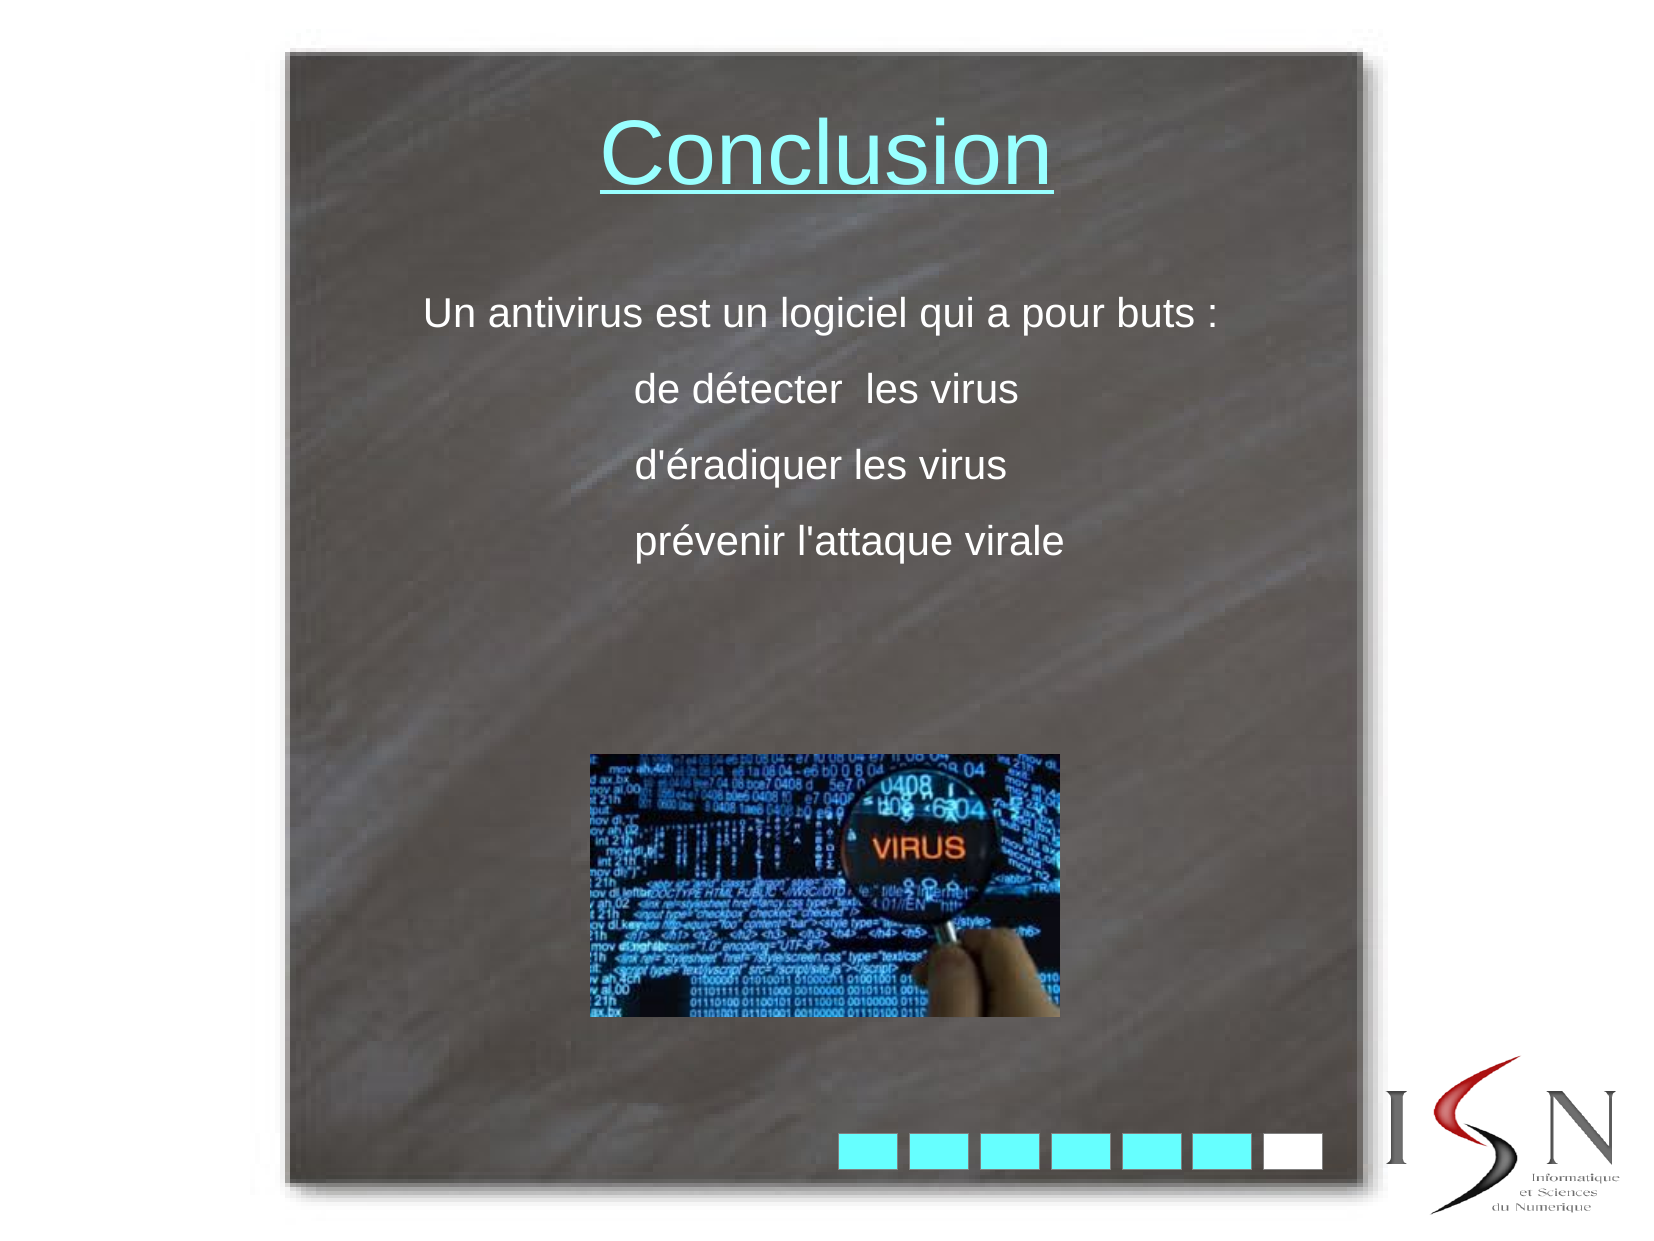

# Conclusion
Un antivirus est un logiciel qui a pour buts :
 de détecter les virus
d'éradiquer les virus
 prévenir l'attaque virale